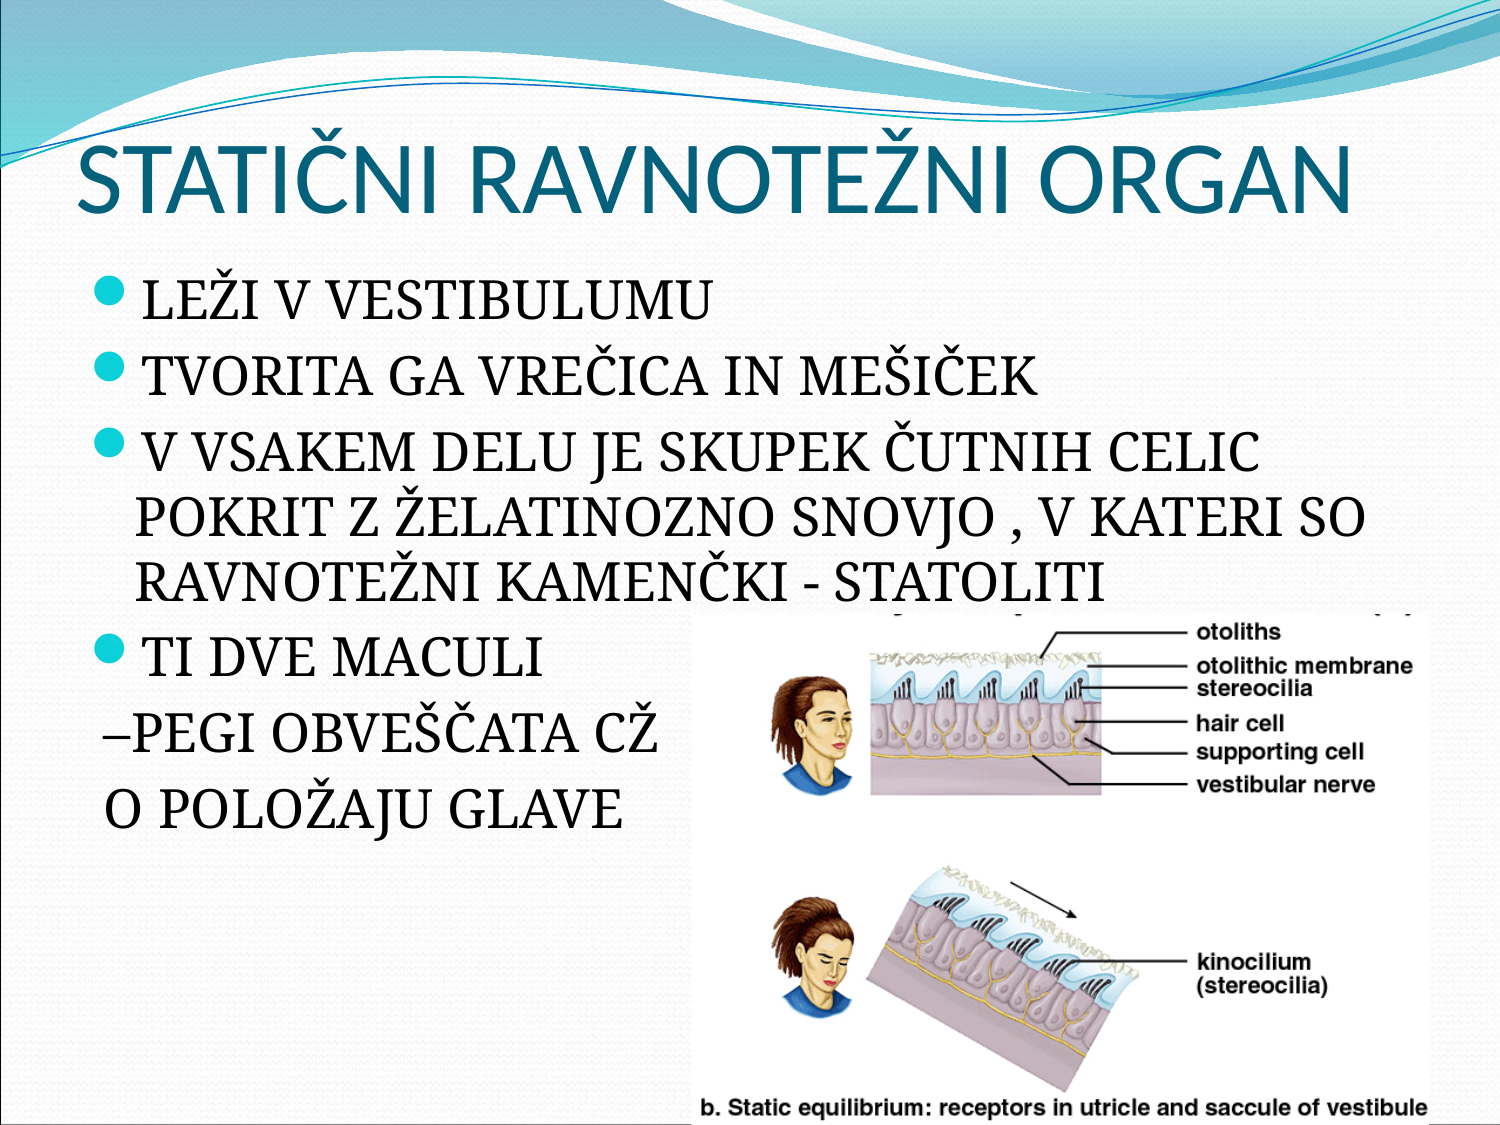

# STATIČNI RAVNOTEŽNI ORGAN
LEŽI V VESTIBULUMU
TVORITA GA VREČICA IN MEŠIČEK
V VSAKEM DELU JE SKUPEK ČUTNIH CELIC POKRIT Z ŽELATINOZNO SNOVJO , V KATERI SO RAVNOTEŽNI KAMENČKI - STATOLITI
TI DVE MACULI
 –PEGI OBVEŠČATA CŽ
 O POLOŽAJU GLAVE